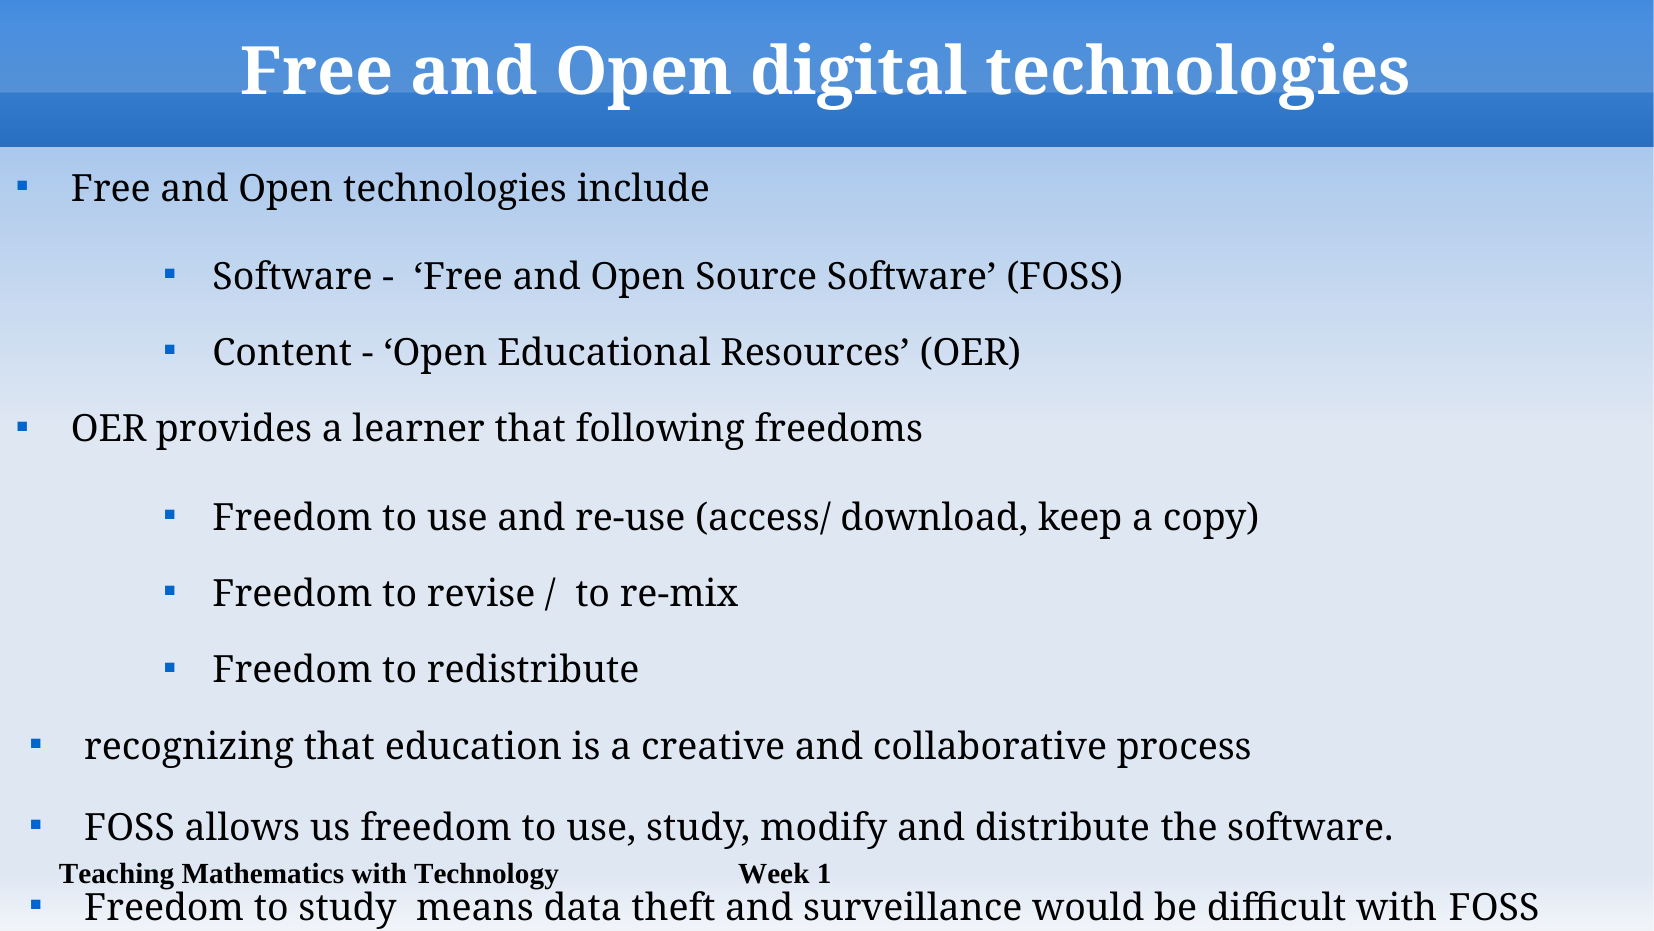

# Free and Open digital technologies
Free and Open technologies include
Software - ‘Free and Open Source Software’ (FOSS)
Content - ‘Open Educational Resources’ (OER)
OER provides a learner that following freedoms
Freedom to use and re-use (access/ download, keep a copy)
Freedom to revise / to re-mix
Freedom to redistribute
recognizing that education is a creative and collaborative process
FOSS allows us freedom to use, study, modify and distribute the software.
Freedom to study means data theft and surveillance would be difficult with FOSS